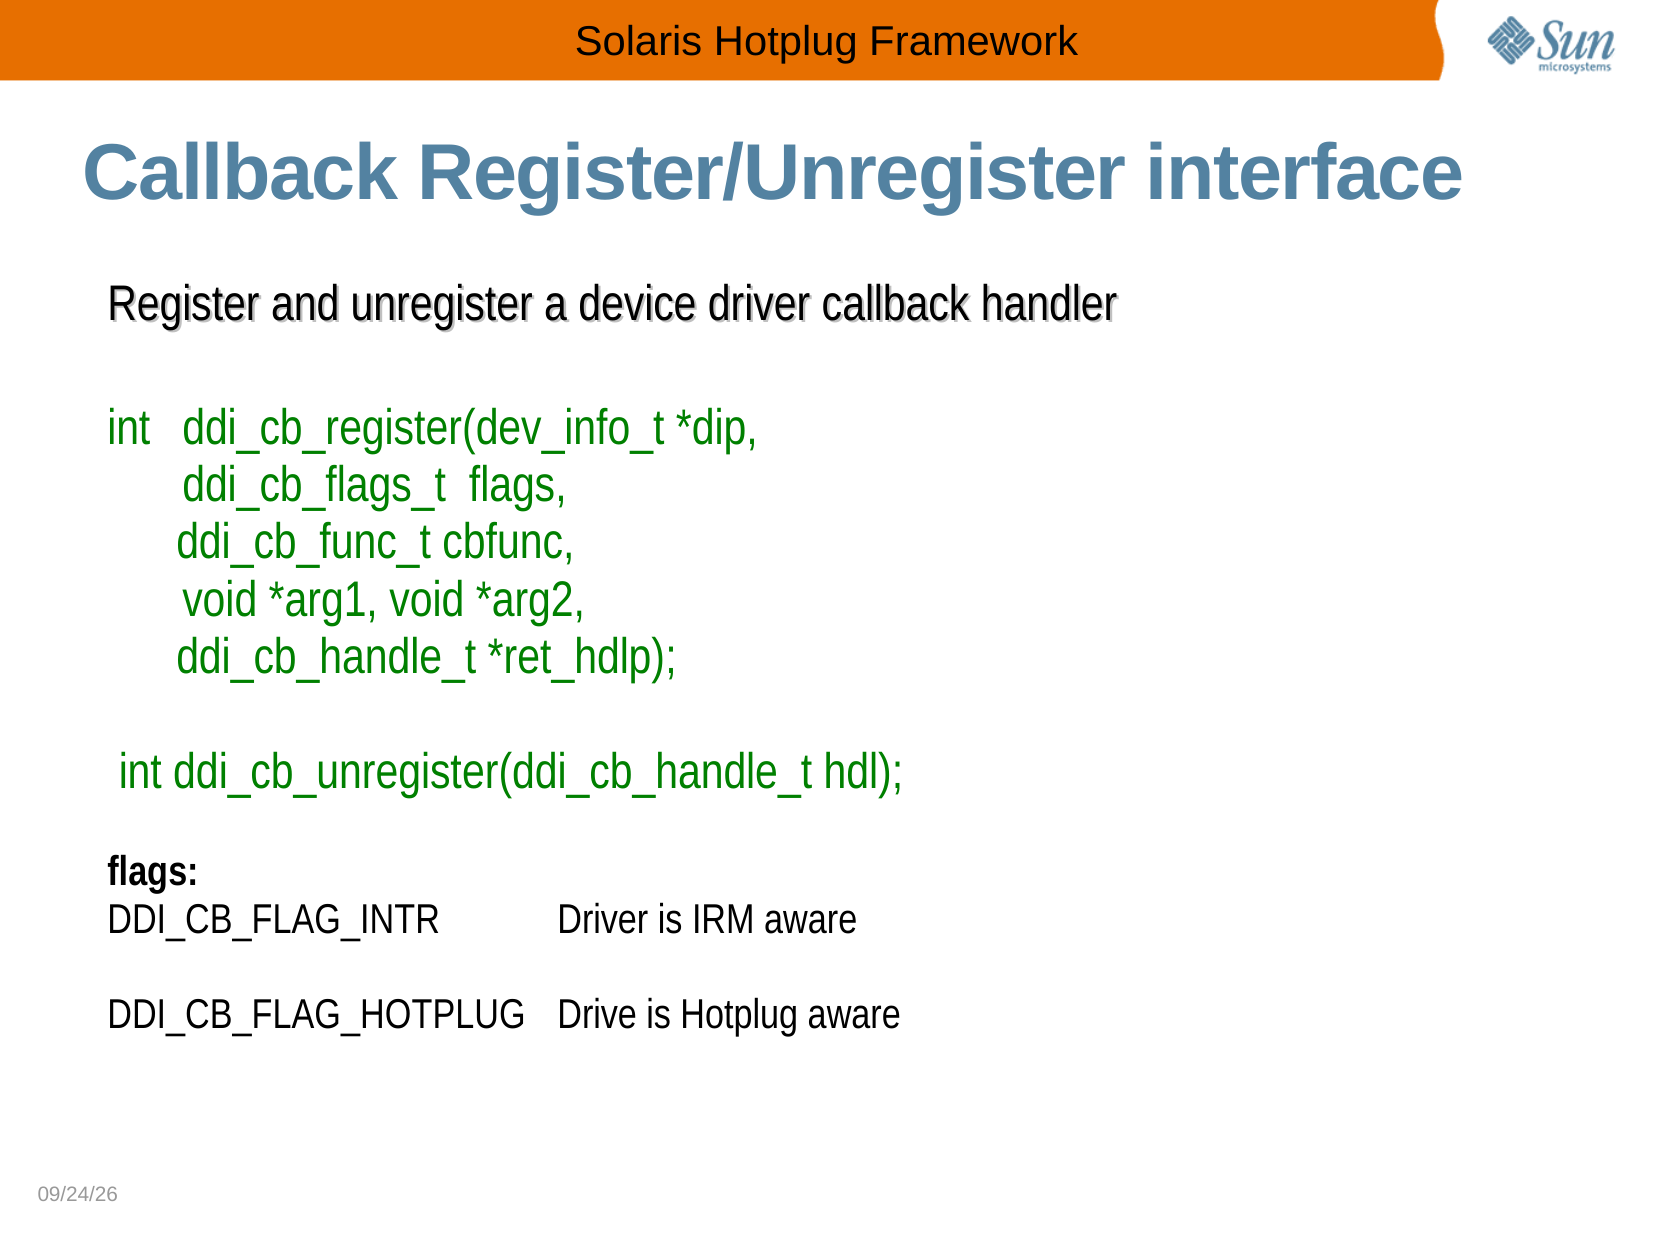

# Callback Register/Unregister interface
Register and unregister a device driver callback handler
int	ddi_cb_register(dev_info_t *dip,
	ddi_cb_flags_t flags,
 ddi_cb_func_t cbfunc,
	void *arg1, void *arg2,
 ddi_cb_handle_t *ret_hdlp);
 int ddi_cb_unregister(ddi_cb_handle_t hdl);
flags:
DDI_CB_FLAG_INTR		Driver is IRM aware
DDI_CB_FLAG_HOTPLUG	Drive is Hotplug aware